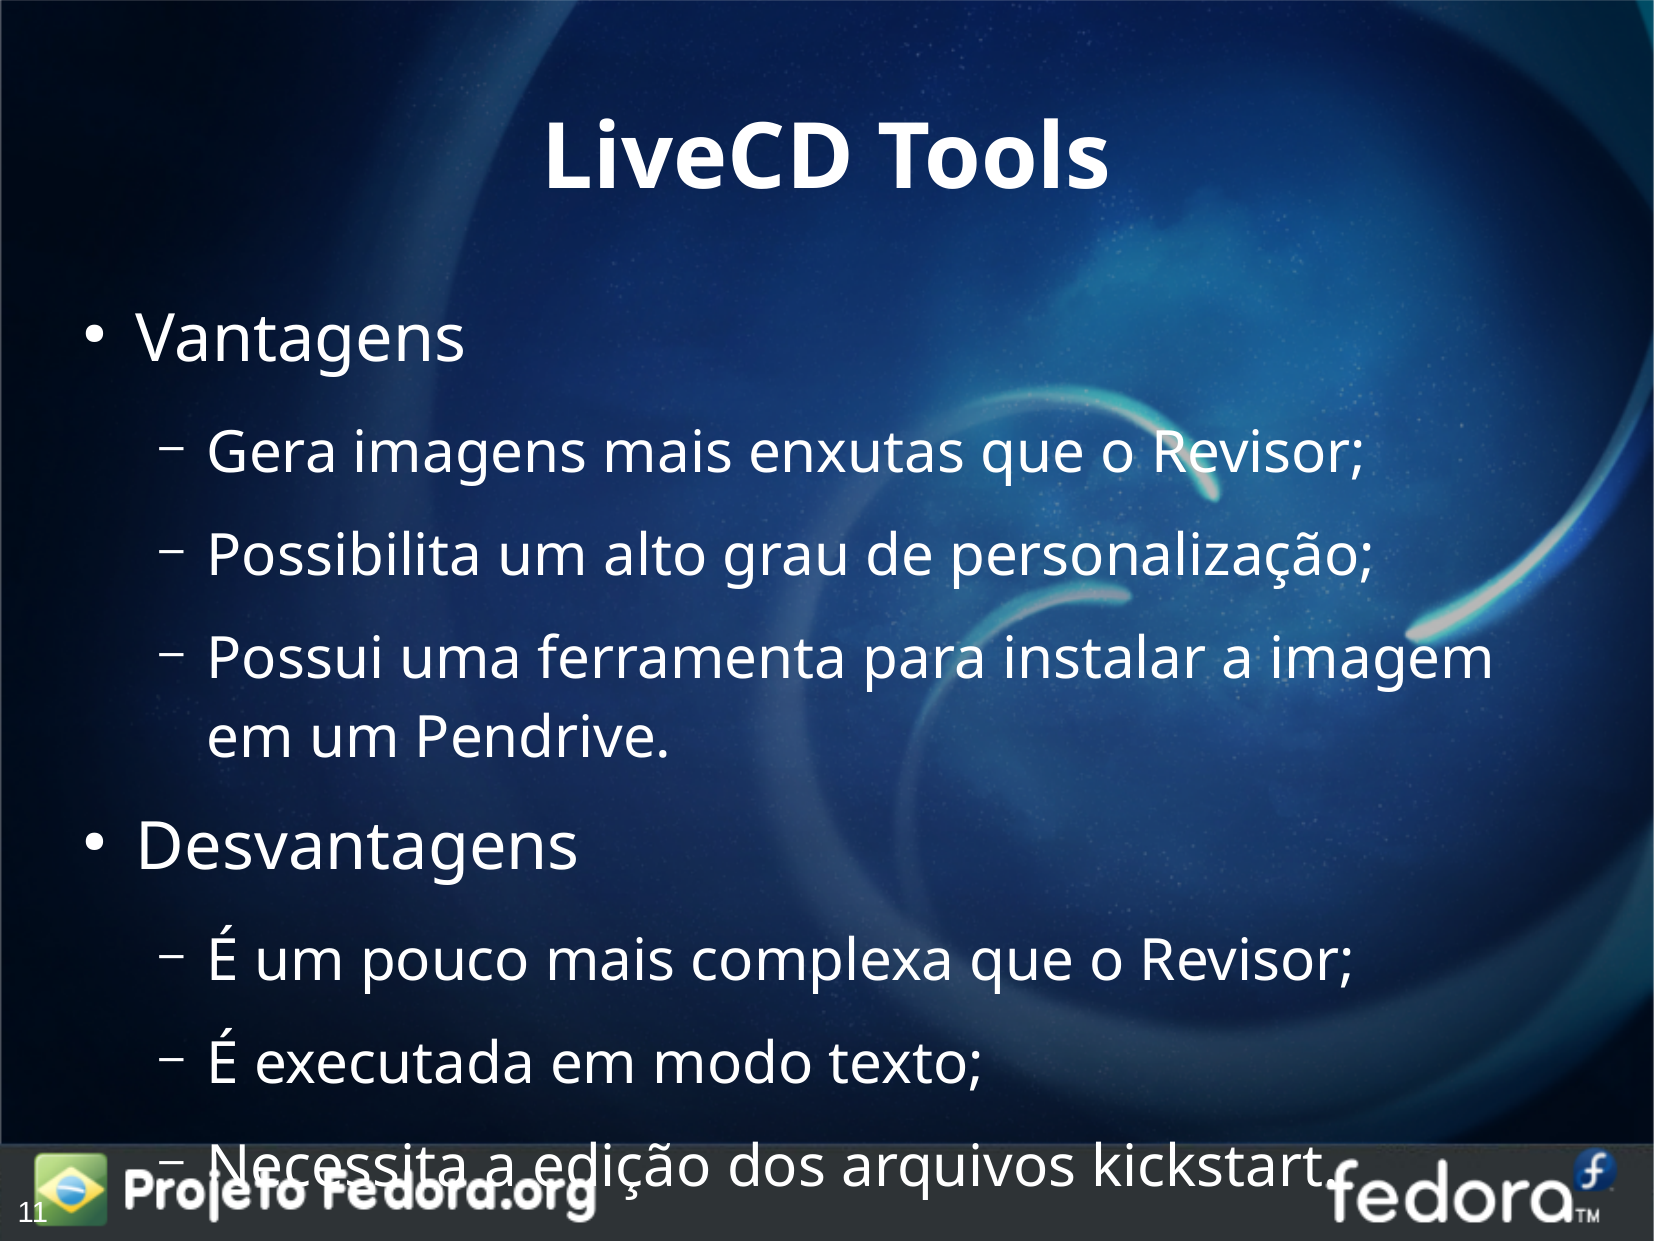

# LiveCD Tools
Vantagens
Gera imagens mais enxutas que o Revisor;
Possibilita um alto grau de personalização;
Possui uma ferramenta para instalar a imagem em um Pendrive.
Desvantagens
É um pouco mais complexa que o Revisor;
É executada em modo texto;
Necessita a edição dos arquivos kickstart.
11